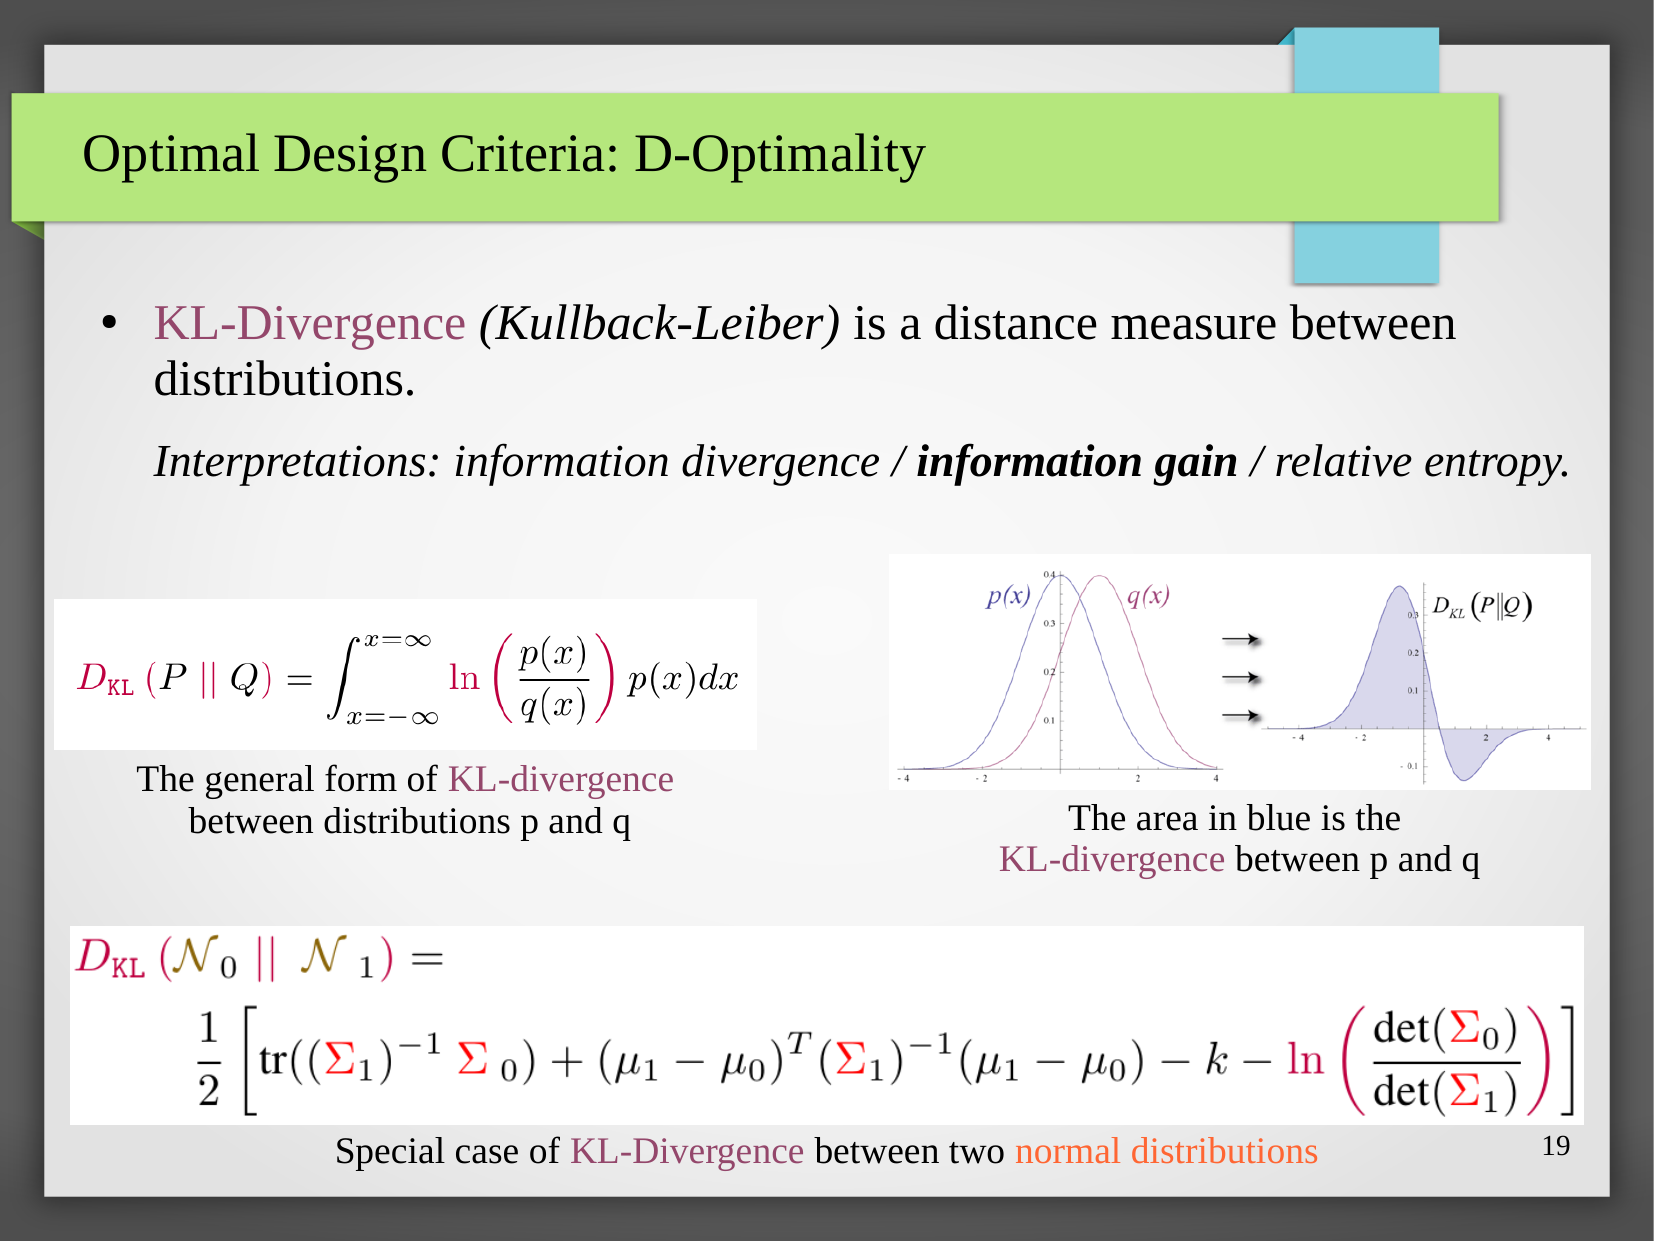

# Optimal Design Criteria: D-Optimality
KL-Divergence (Kullback-Leiber) is a distance measure between distributions.
Interpretations: information divergence / information gain / relative entropy.
The area in blue is the
KL-divergence between p and q
The general form of KL-divergence
 between distributions p and q
Special case of KL-Divergence between two normal distributions
19